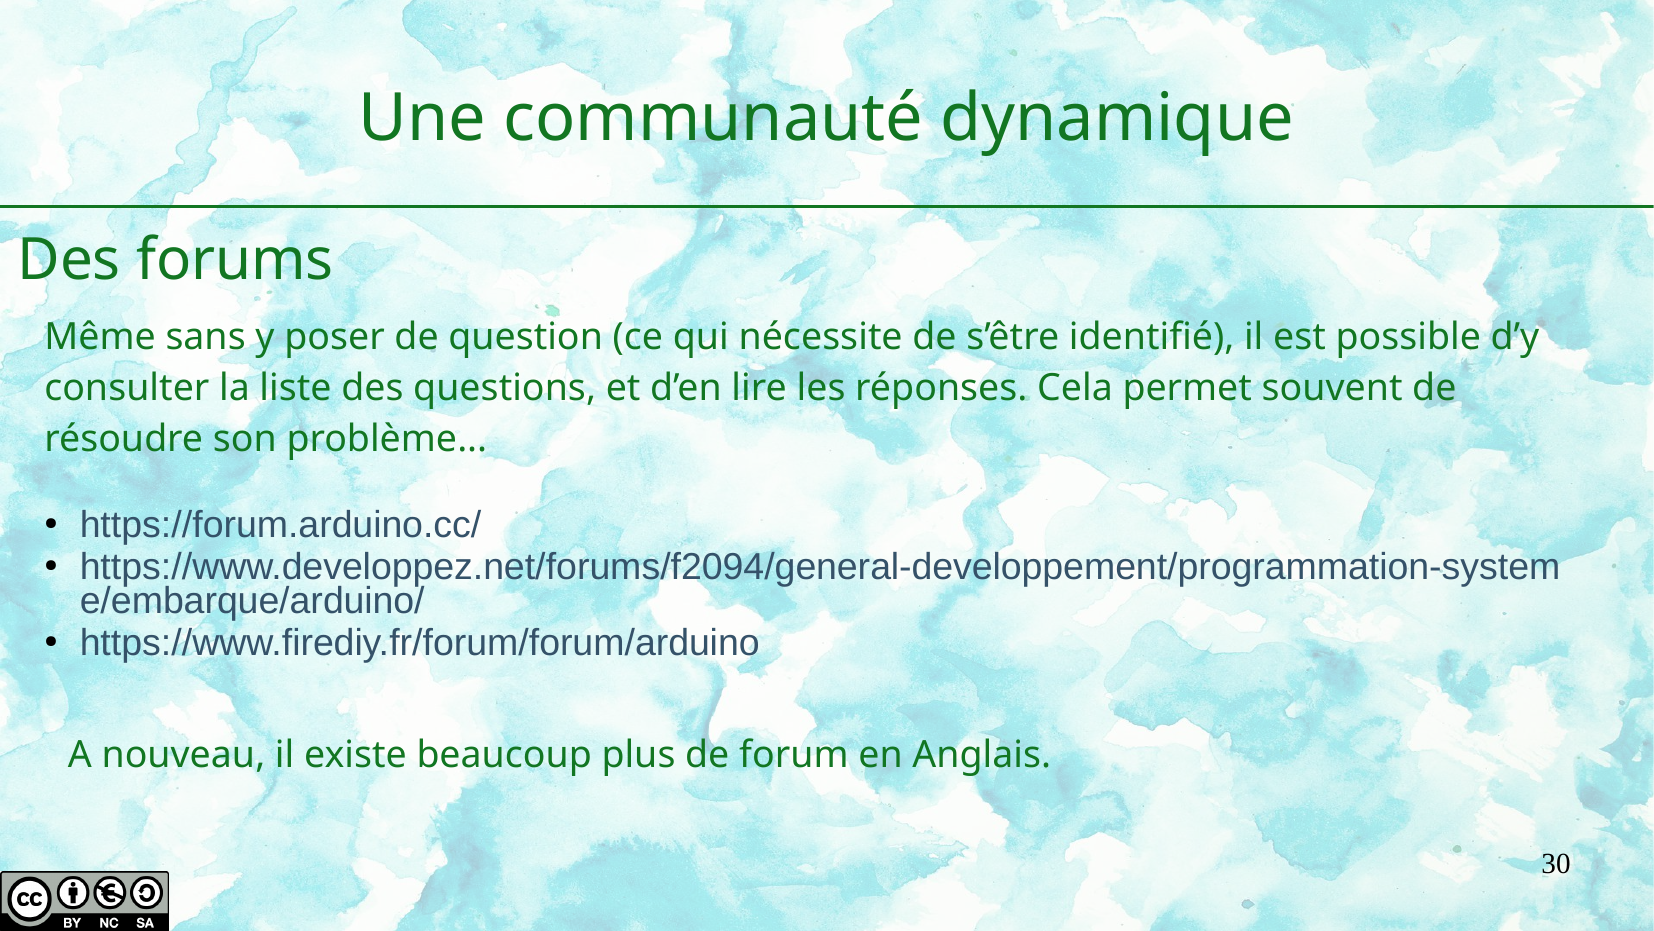

# Une communauté dynamique
Des forums
Même sans y poser de question (ce qui nécessite de s’être identifié), il est possible d’y consulter la liste des questions, et d’en lire les réponses. Cela permet souvent de résoudre son problème...
https://forum.arduino.cc/
https://www.developpez.net/forums/f2094/general-developpement/programmation-systeme/embarque/arduino/
https://www.firediy.fr/forum/forum/arduino
A nouveau, il existe beaucoup plus de forum en Anglais.
30